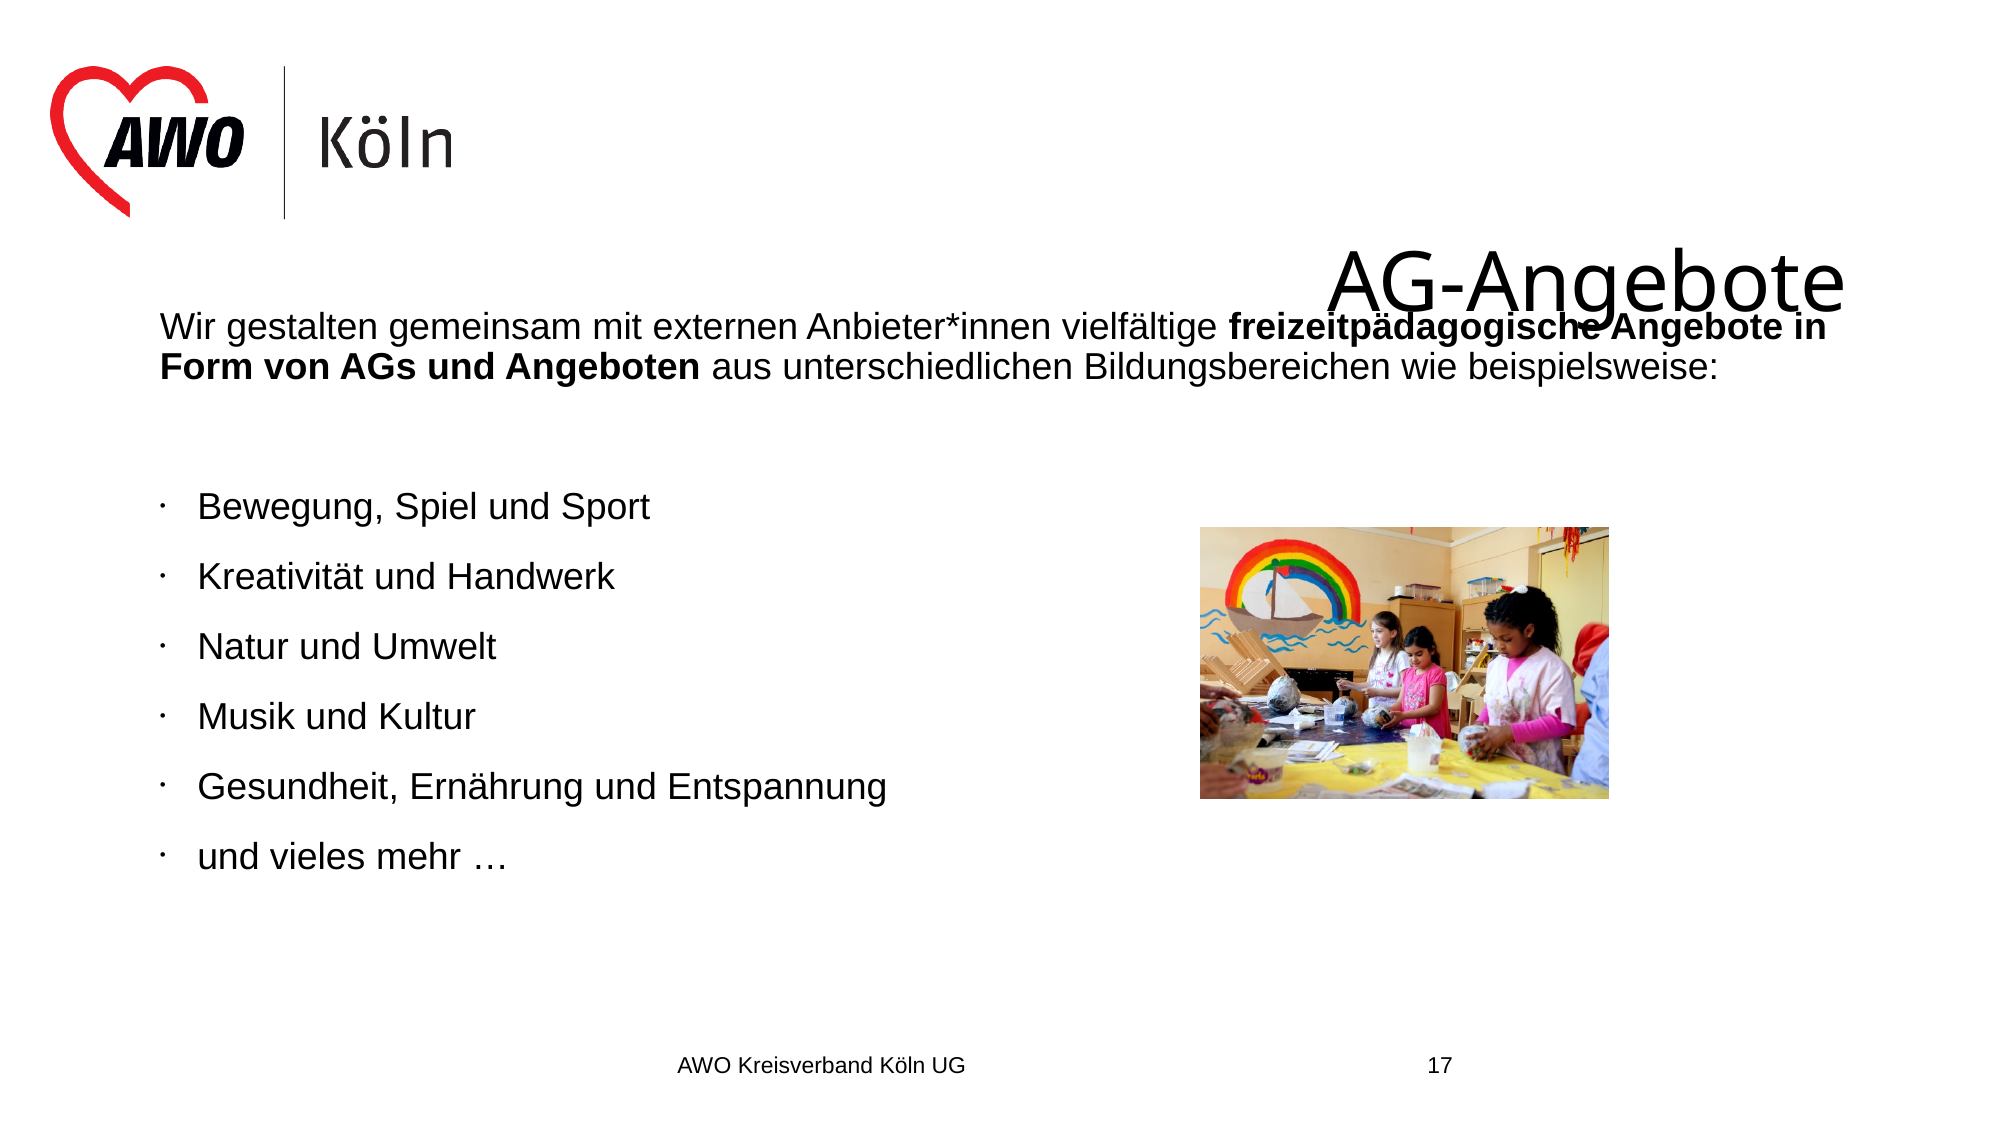

AG-Angebote
# Wir gestalten gemeinsam mit externen Anbieter*innen vielfältige freizeitpädagogische Angebote in Form von AGs und Angeboten aus unterschiedlichen Bildungsbereichen wie beispielsweise:
Bewegung, Spiel und Sport
Kreativität und Handwerk
Natur und Umwelt
Musik und Kultur
Gesundheit, Ernährung und Entspannung
und vieles mehr …
AWO Kreisverband Köln UG